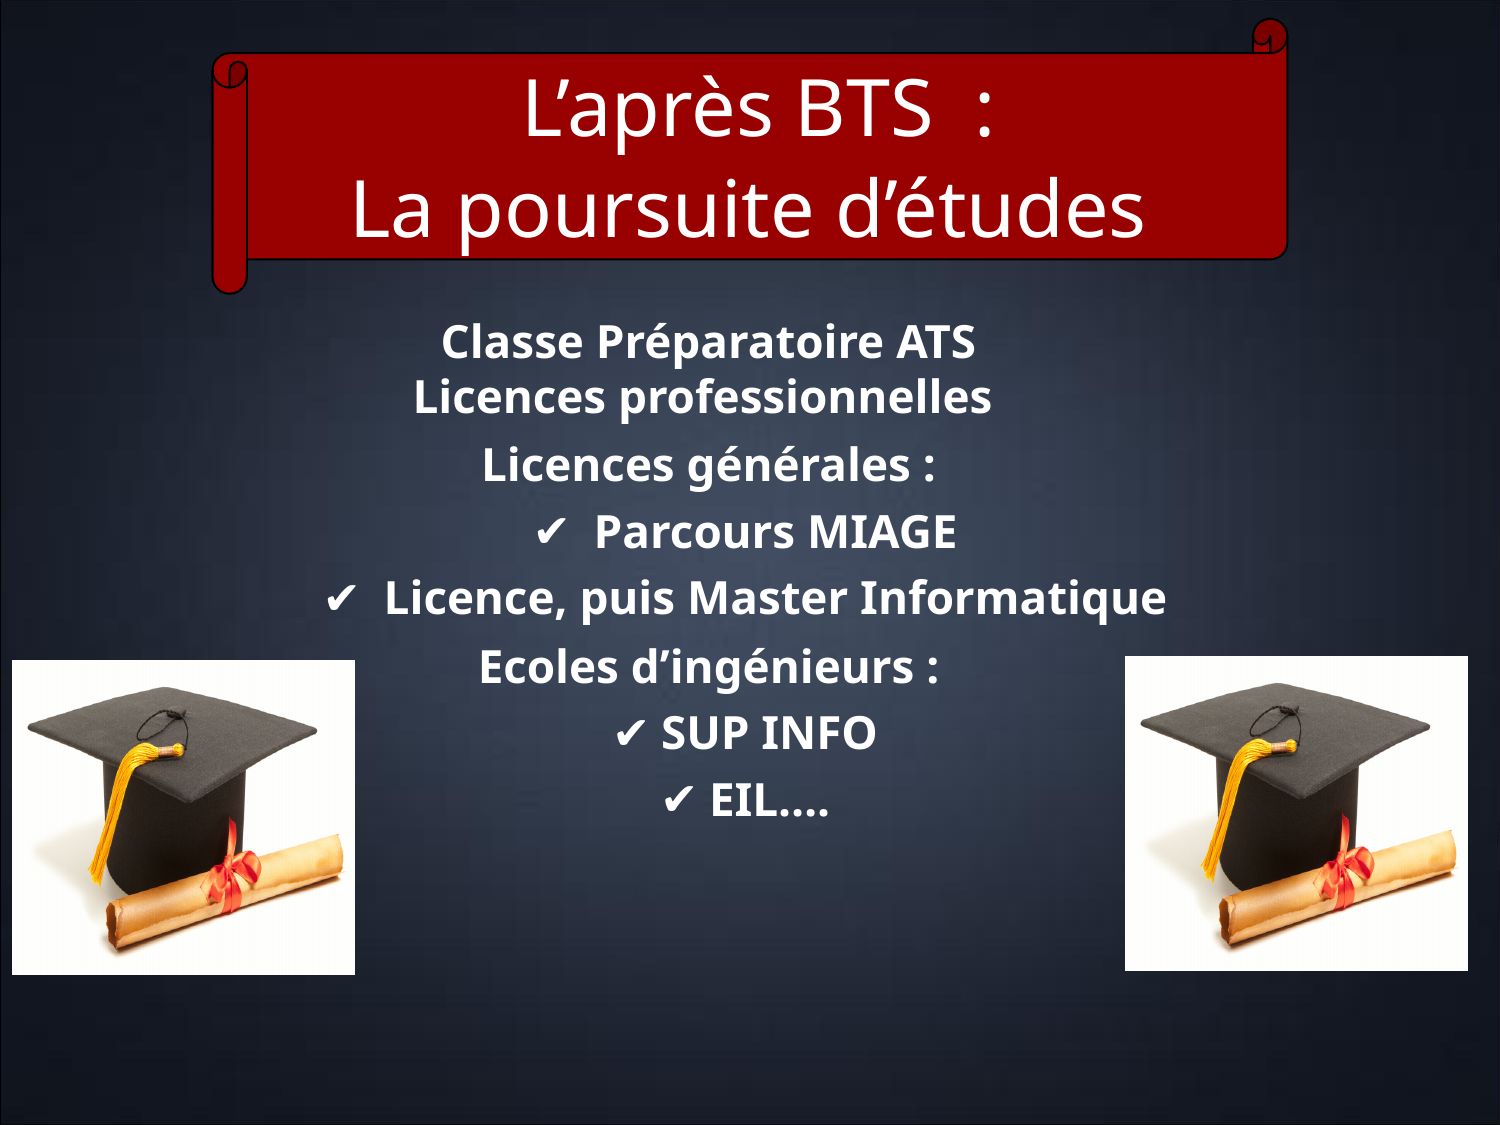

L’après BTS :
La poursuite d’études
# Classe Préparatoire ATS
Licences professionnelles
Licences générales :
 Parcours MIAGE
 Licence, puis Master Informatique
Ecoles d’ingénieurs :
SUP INFO
EIL….